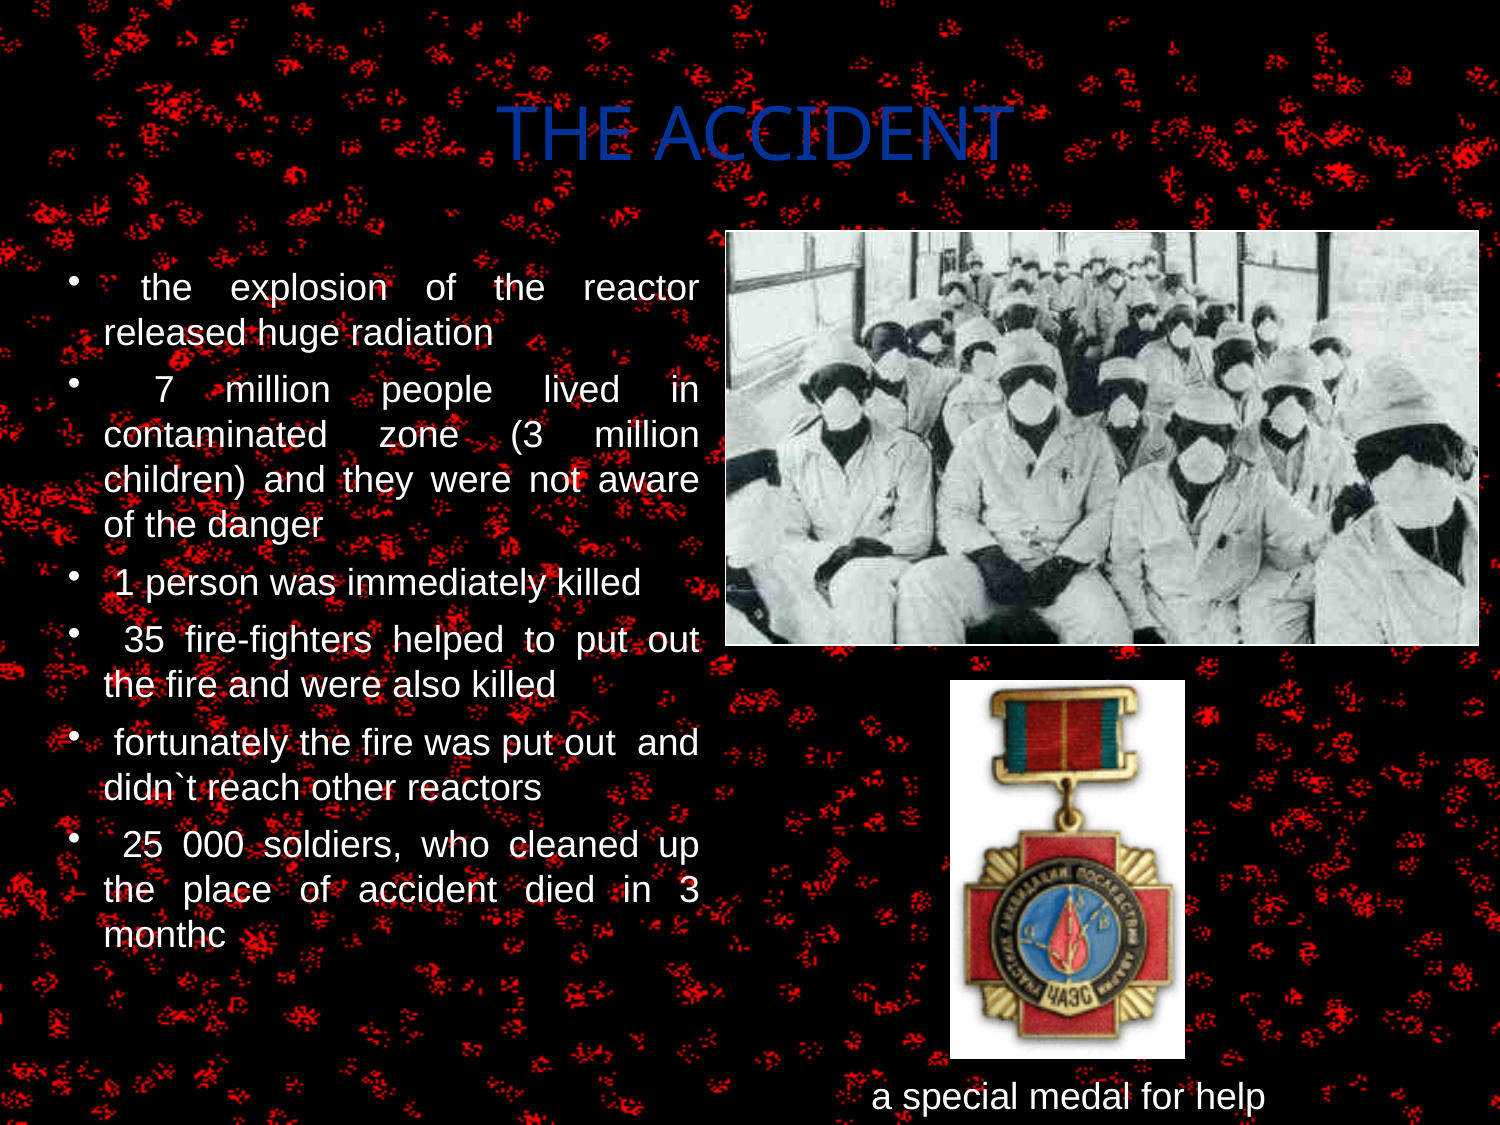

THE ACCIDENT
 the explosion of the reactor released huge radiation
 7 million people lived in contaminated zone (3 million children) and they were not aware of the danger
 1 person was immediately killed
 35 fire-fighters helped to put out the fire and were also killed
 fortunately the fire was put out and didn`t reach other reactors
 25 000 soldiers, who cleaned up the place of accident died in 3 monthc
a special medal for help